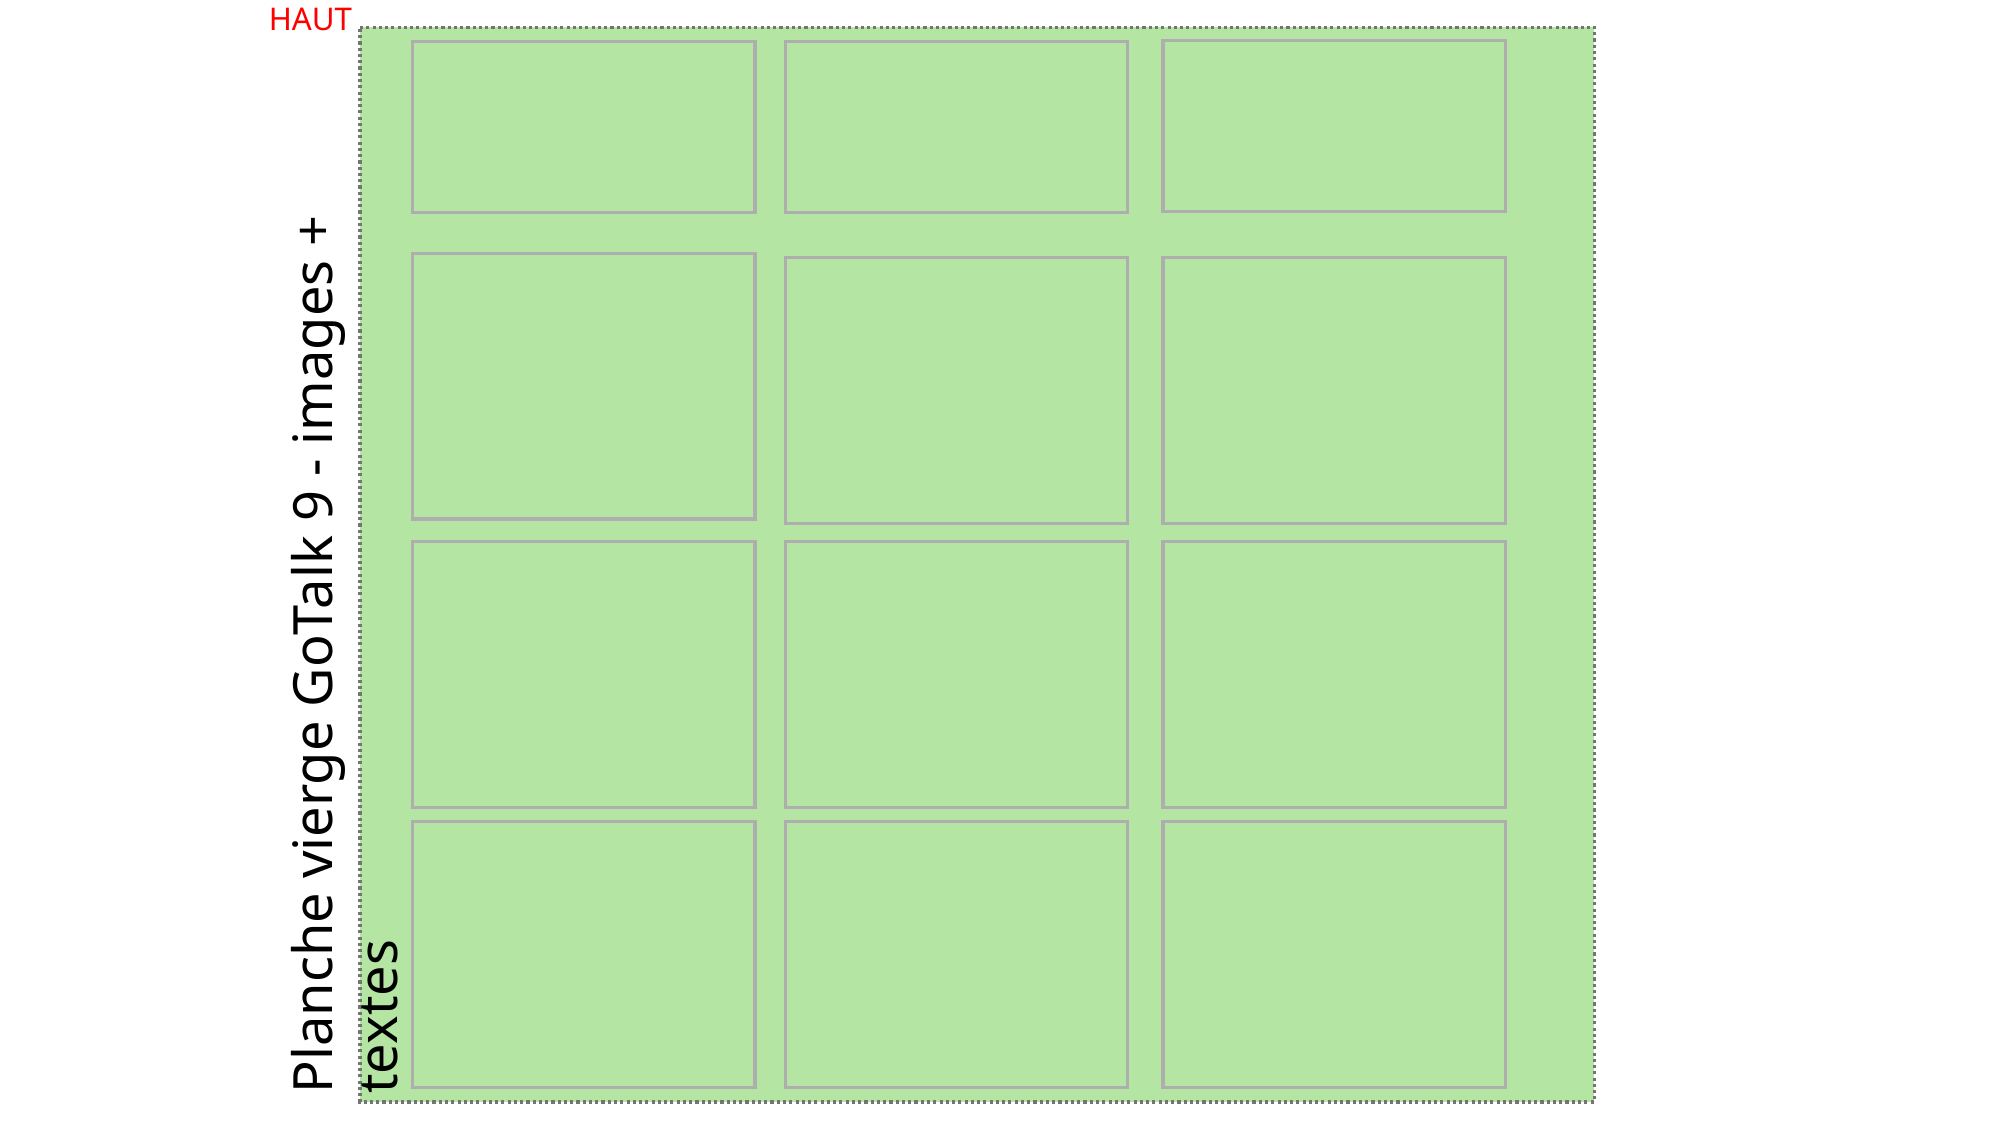

HAUT
#
Planche vierge GoTalk 9 - images + textes